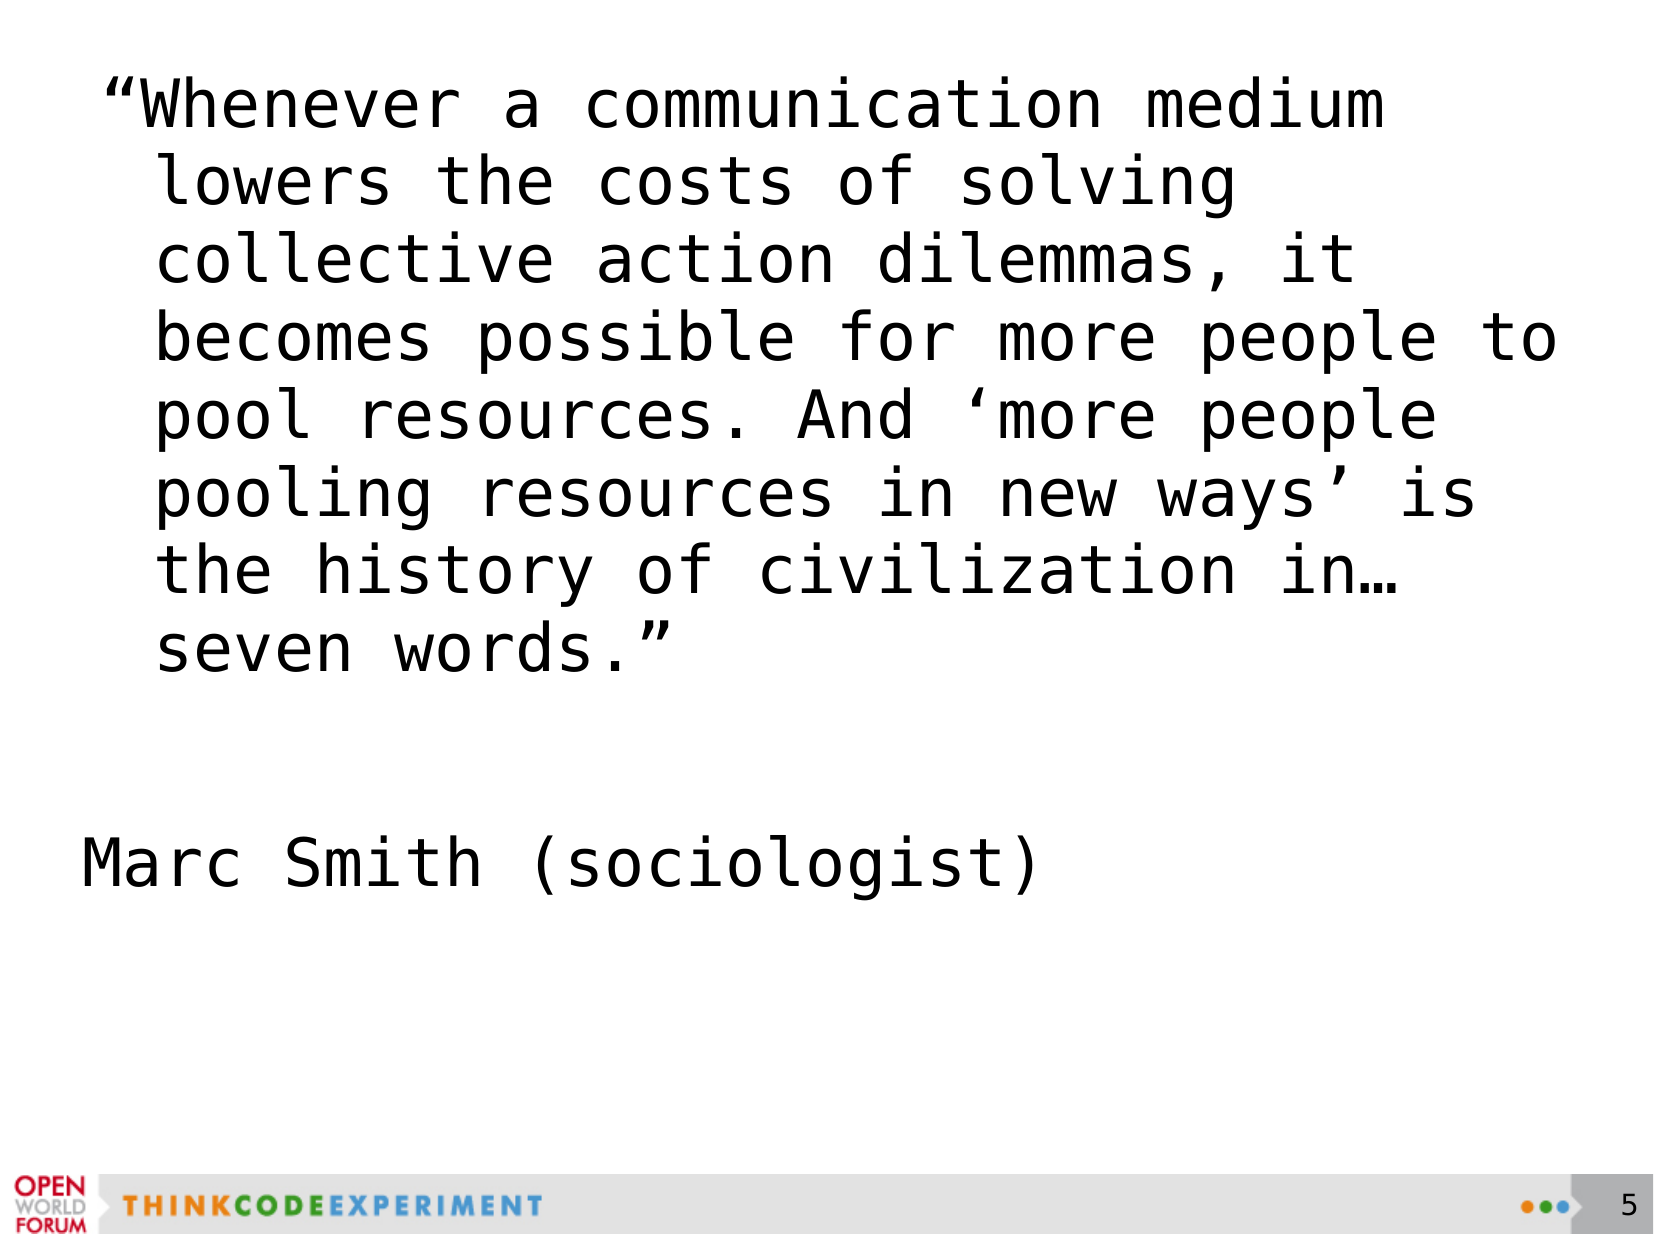

# “Whenever a communication medium lowers the costs of solving collective action dilemmas, it becomes possible for more people to pool resources. And ‘more people pooling resources in new ways’ is the history of civilization in…seven words.”
Marc Smith (sociologist)